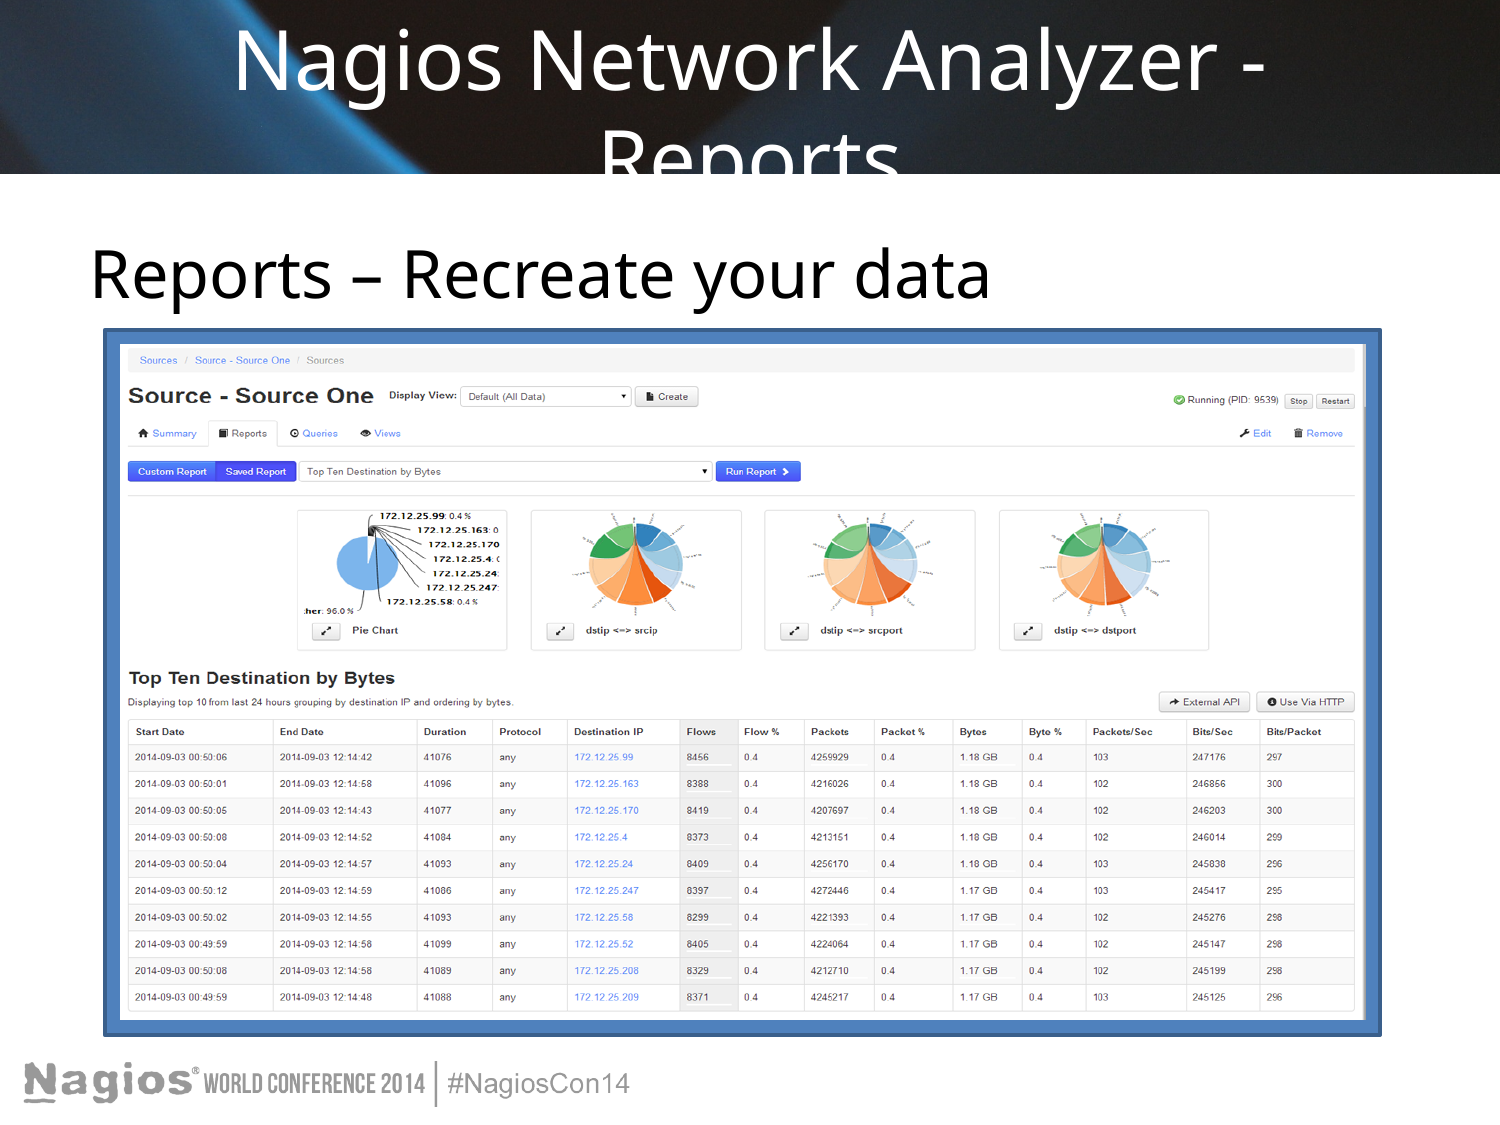

# Nagios Network Analyzer - Reports
Reports – Recreate your data